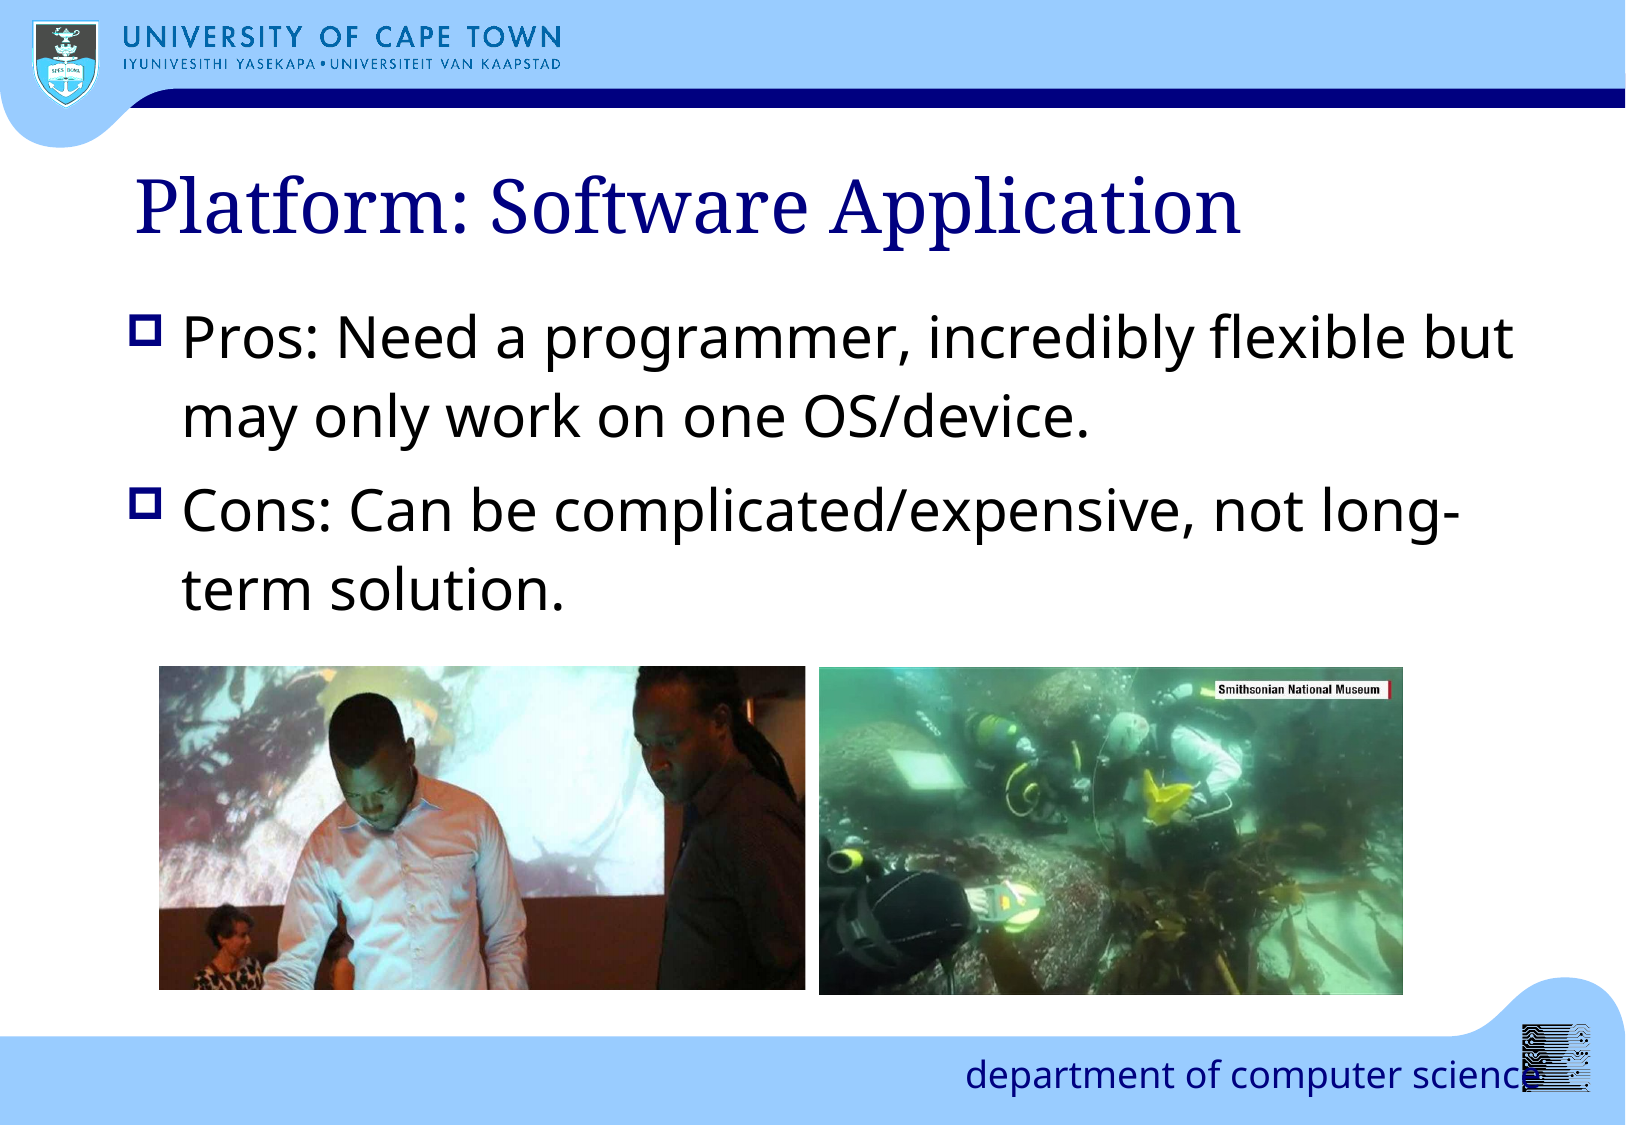

# Platform: Software Application
Pros: Need a programmer, incredibly flexible but may only work on one OS/device.
Cons: Can be complicated/expensive, not long-term solution.